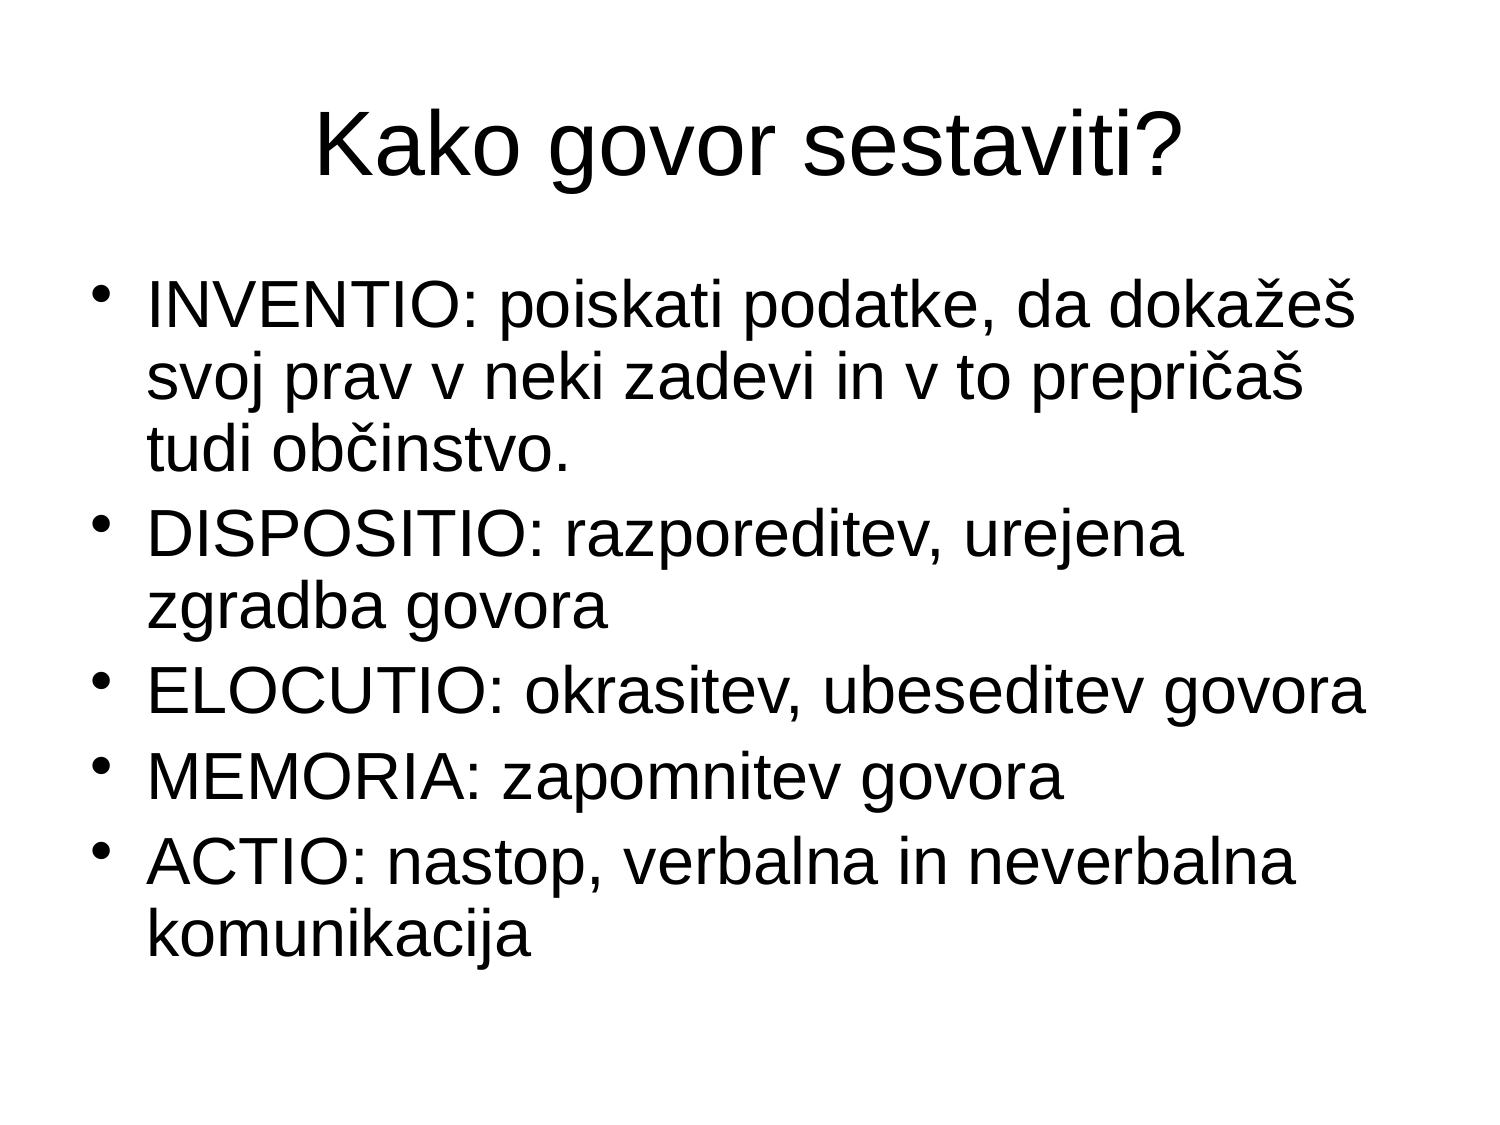

# Kako govor sestaviti?
INVENTIO: poiskati podatke, da dokažeš svoj prav v neki zadevi in v to prepričaš tudi občinstvo.
DISPOSITIO: razporeditev, urejena zgradba govora
ELOCUTIO: okrasitev, ubeseditev govora
MEMORIA: zapomnitev govora
ACTIO: nastop, verbalna in neverbalna komunikacija